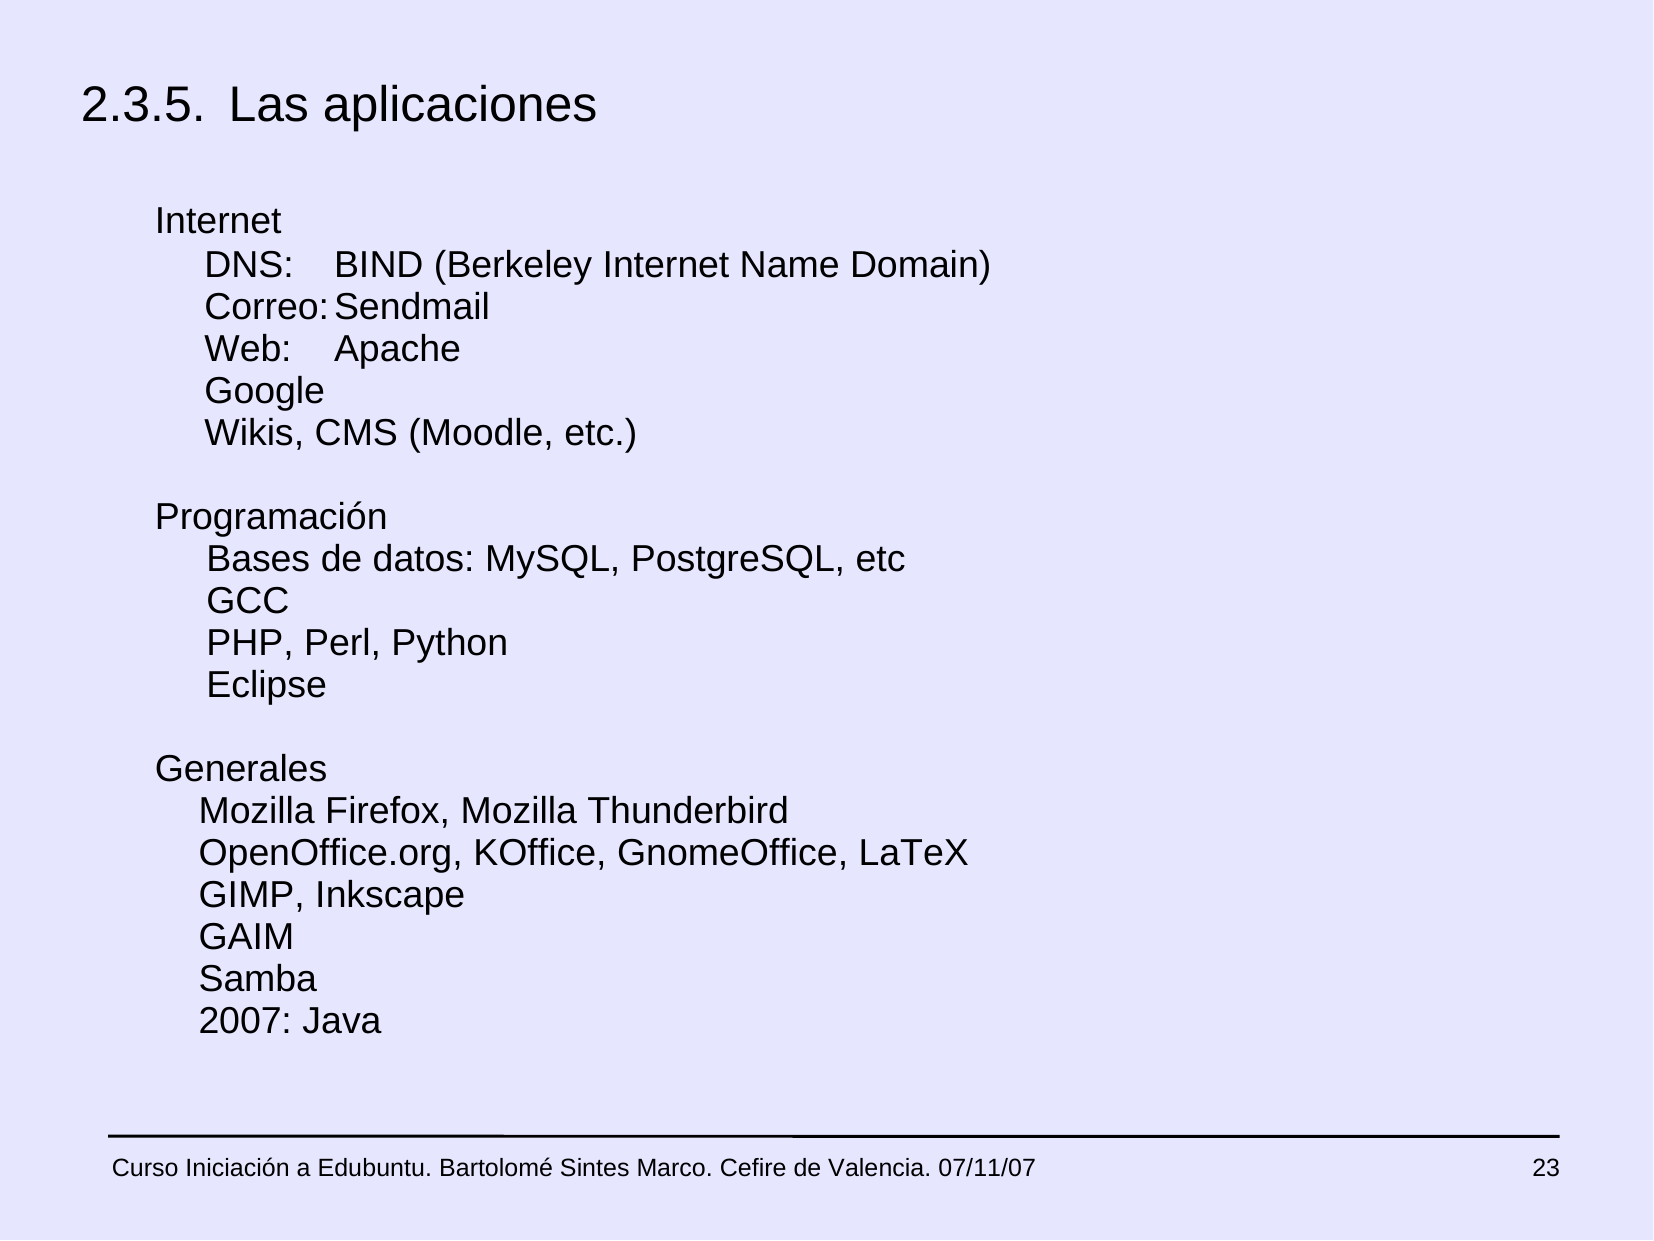

2.3.5.	Las aplicaciones
	Internet
DNS:	BIND (Berkeley Internet Name Domain)
Correo:	Sendmail
Web:	Apache
Google
Wikis, CMS (Moodle, etc.)
	Programación
Bases de datos: MySQL, PostgreSQL, etc
GCC
PHP, Perl, Python
Eclipse
	Generales
Mozilla Firefox, Mozilla Thunderbird
OpenOffice.org, KOffice, GnomeOffice, LaTeX
GIMP, Inkscape
GAIM
Samba
2007: Java